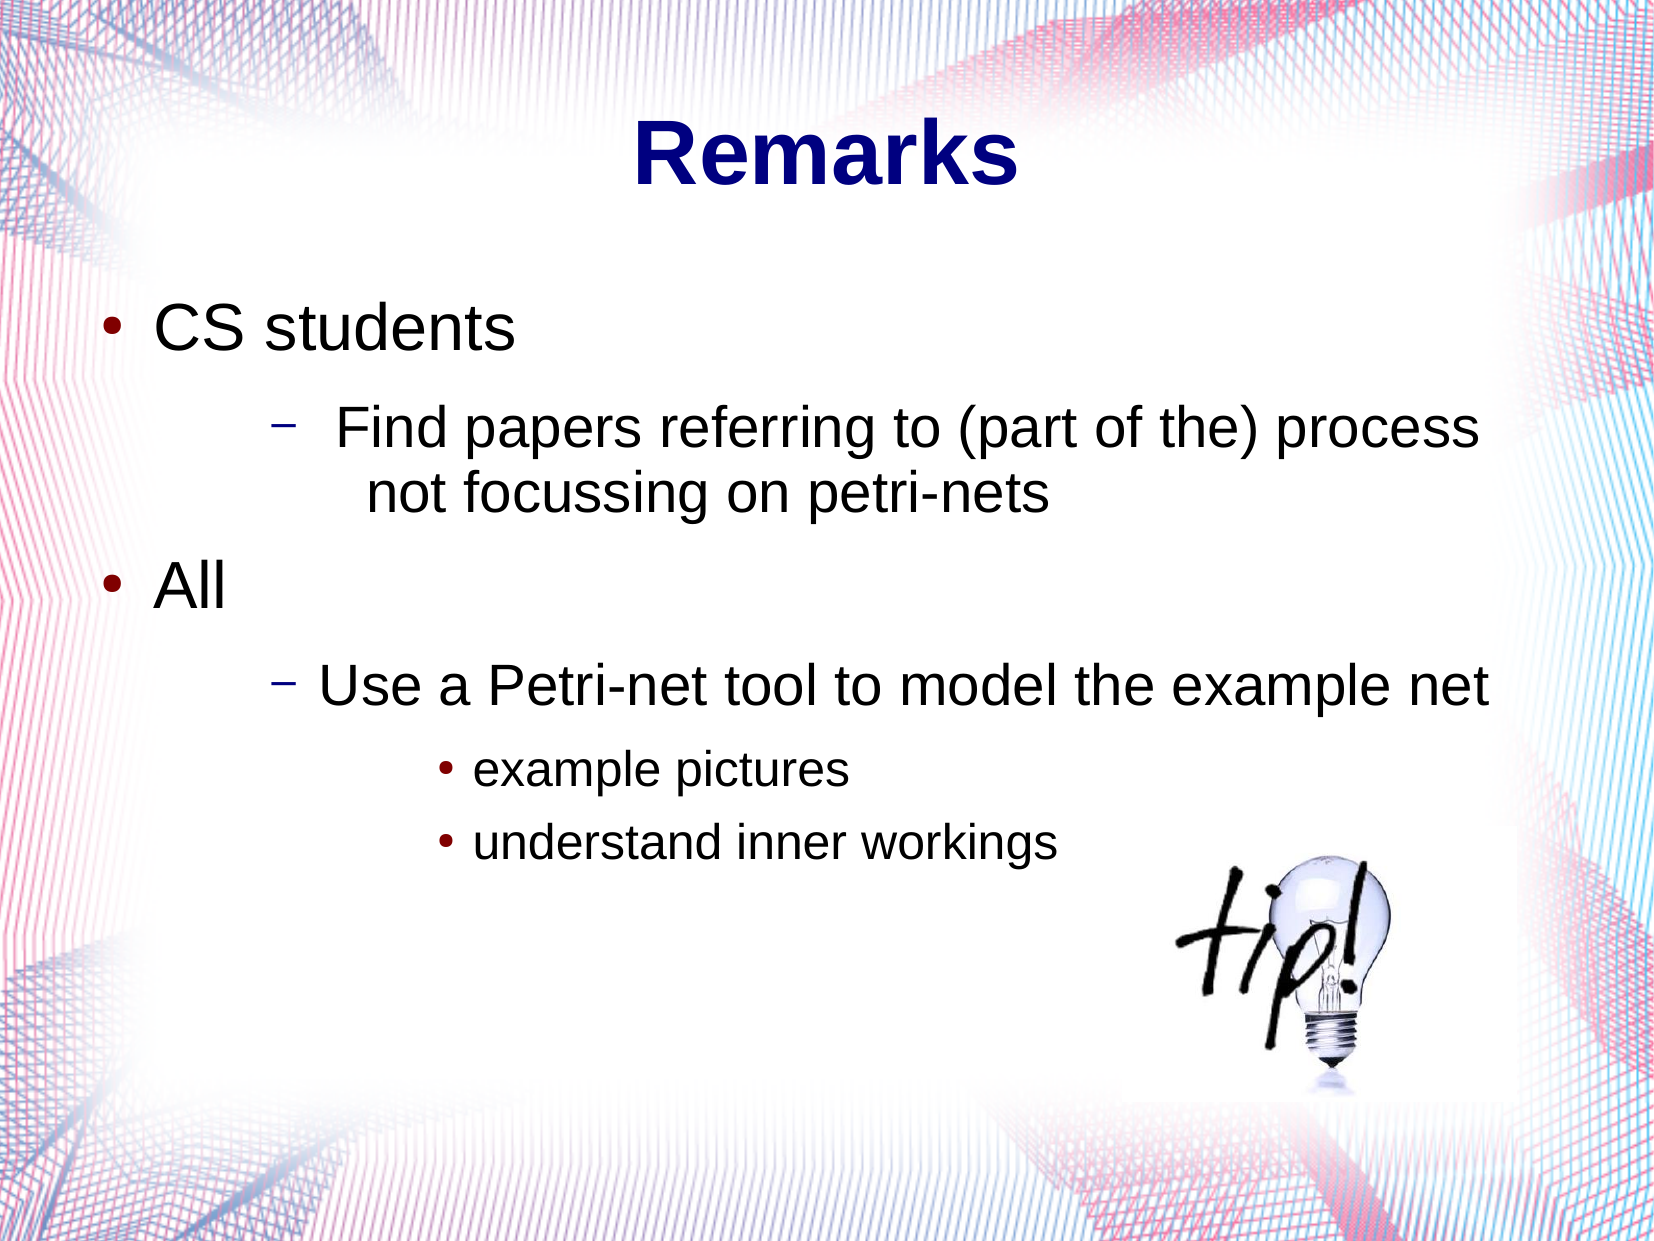

# Remarks
CS students
 Find papers referring to (part of the) process not focussing on petri-nets
All
Use a Petri-net tool to model the example net
example pictures
understand inner workings